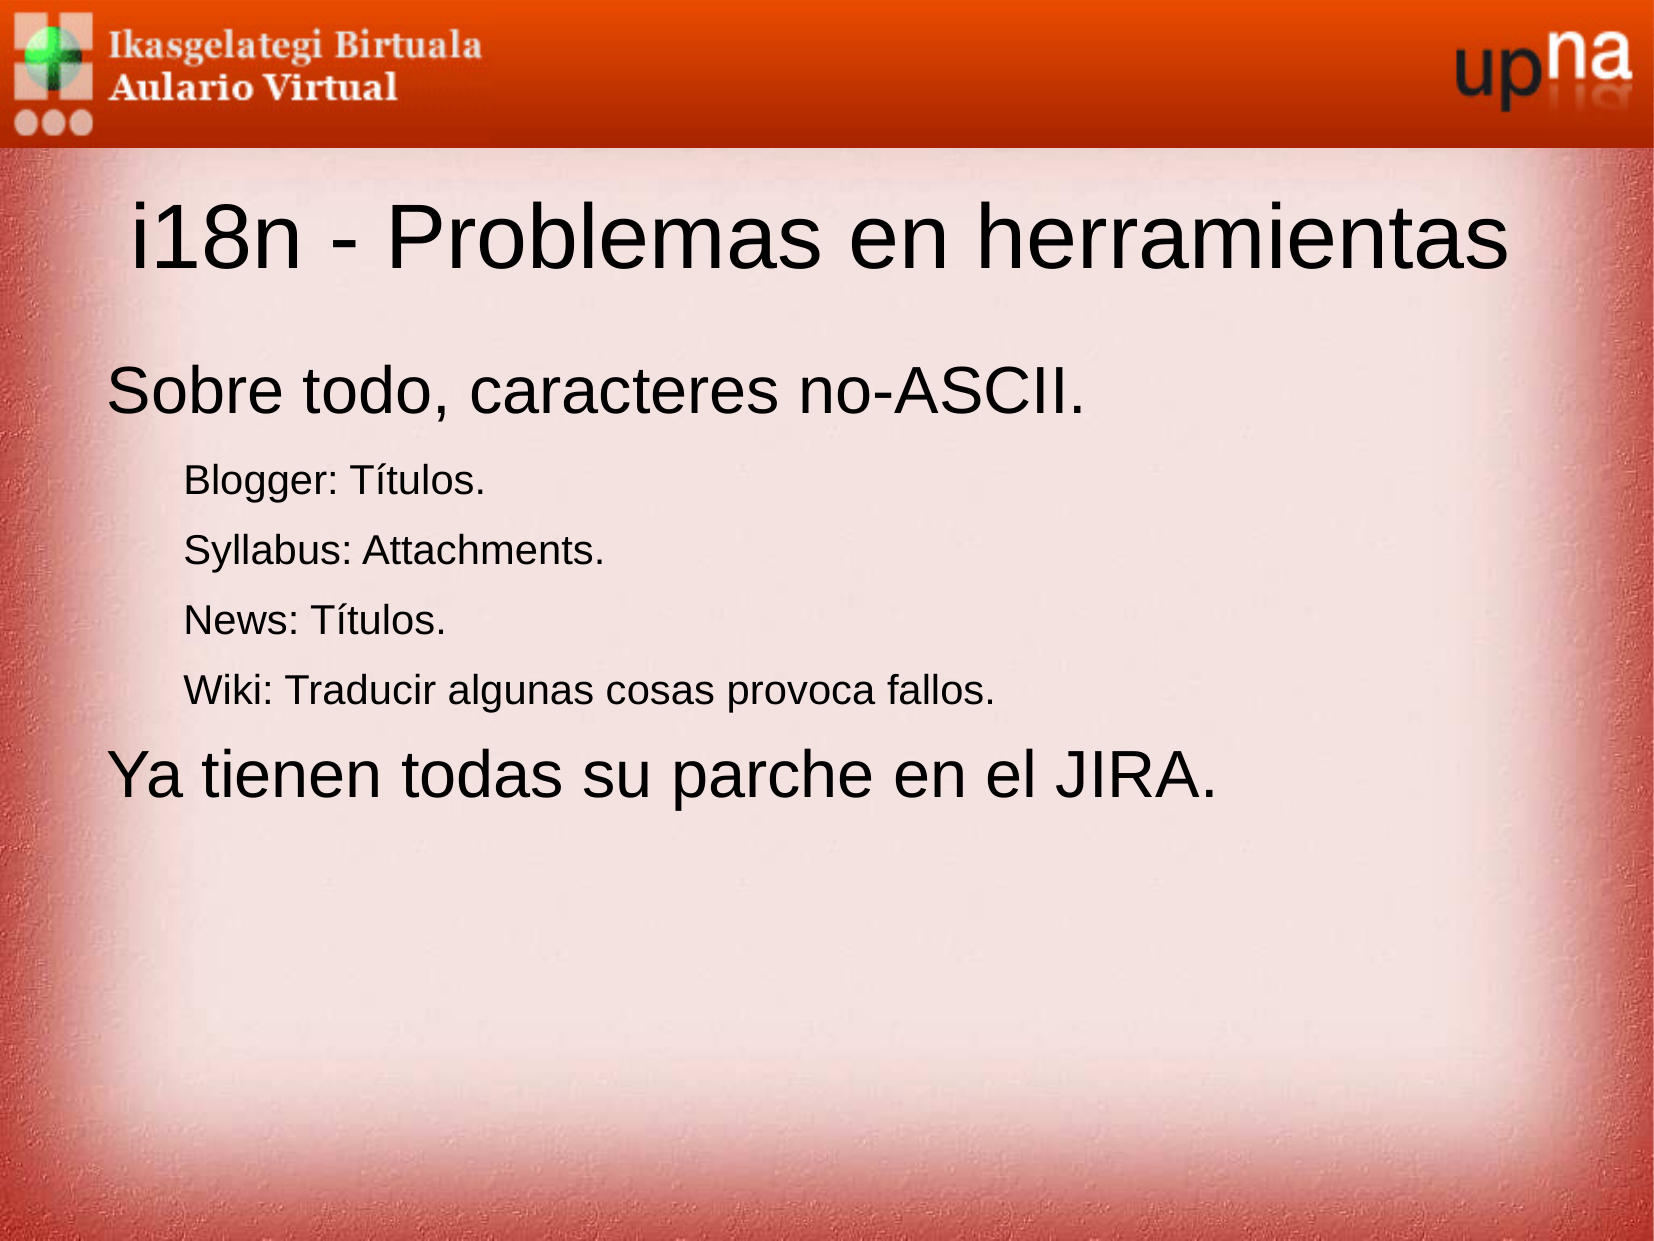

# i18n - Problemas en herramientas
Sobre todo, caracteres no-ASCII.
Blogger: Títulos.
Syllabus: Attachments.
News: Títulos.
Wiki: Traducir algunas cosas provoca fallos.
Ya tienen todas su parche en el JIRA.